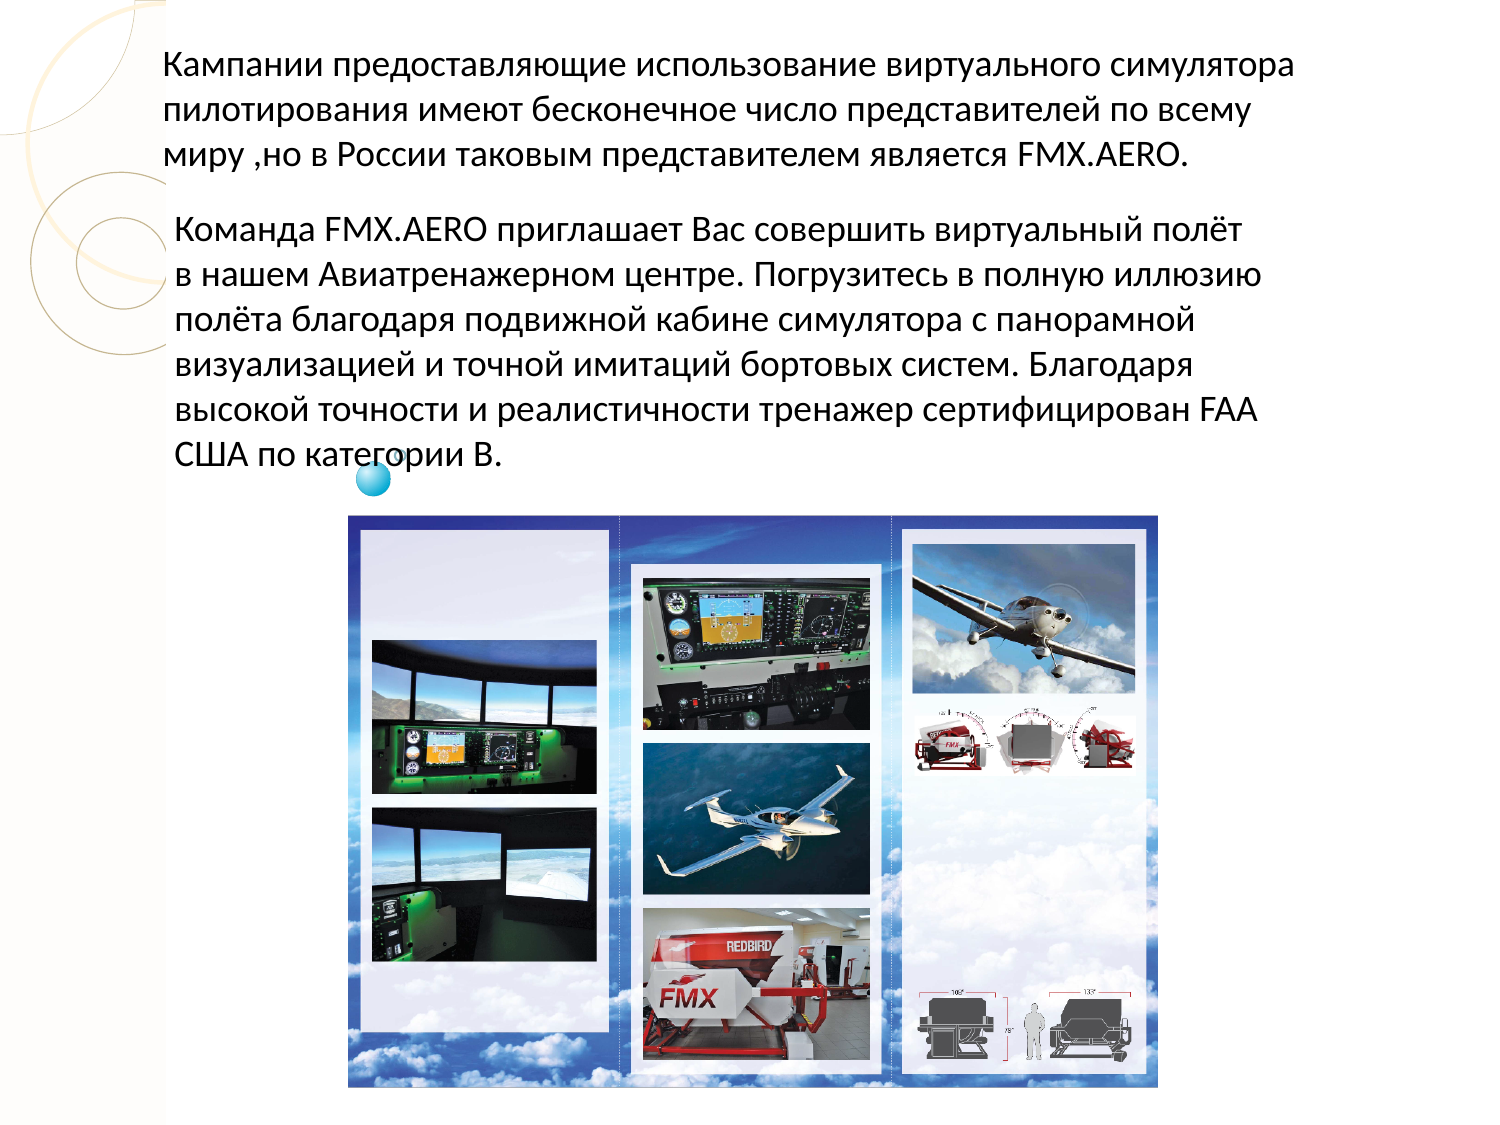

Кампании предоставляющие использование виртуального симулятора пилотирования имеют бесконечное число представителей по всему миру ,но в России таковым представителем является FMX.AERO.
Команда FMX.AERO приглашает Вас совершить виртуальный полёт в нашем Авиатренажерном центре. Погрузитесь в полную иллюзию полёта благодаря подвижной кабине симулятора с панорамной визуализацией и точной имитаций бортовых систем. Благодаря высокой точности и реалистичности тренажер сертифицирован FAA США по категории B.